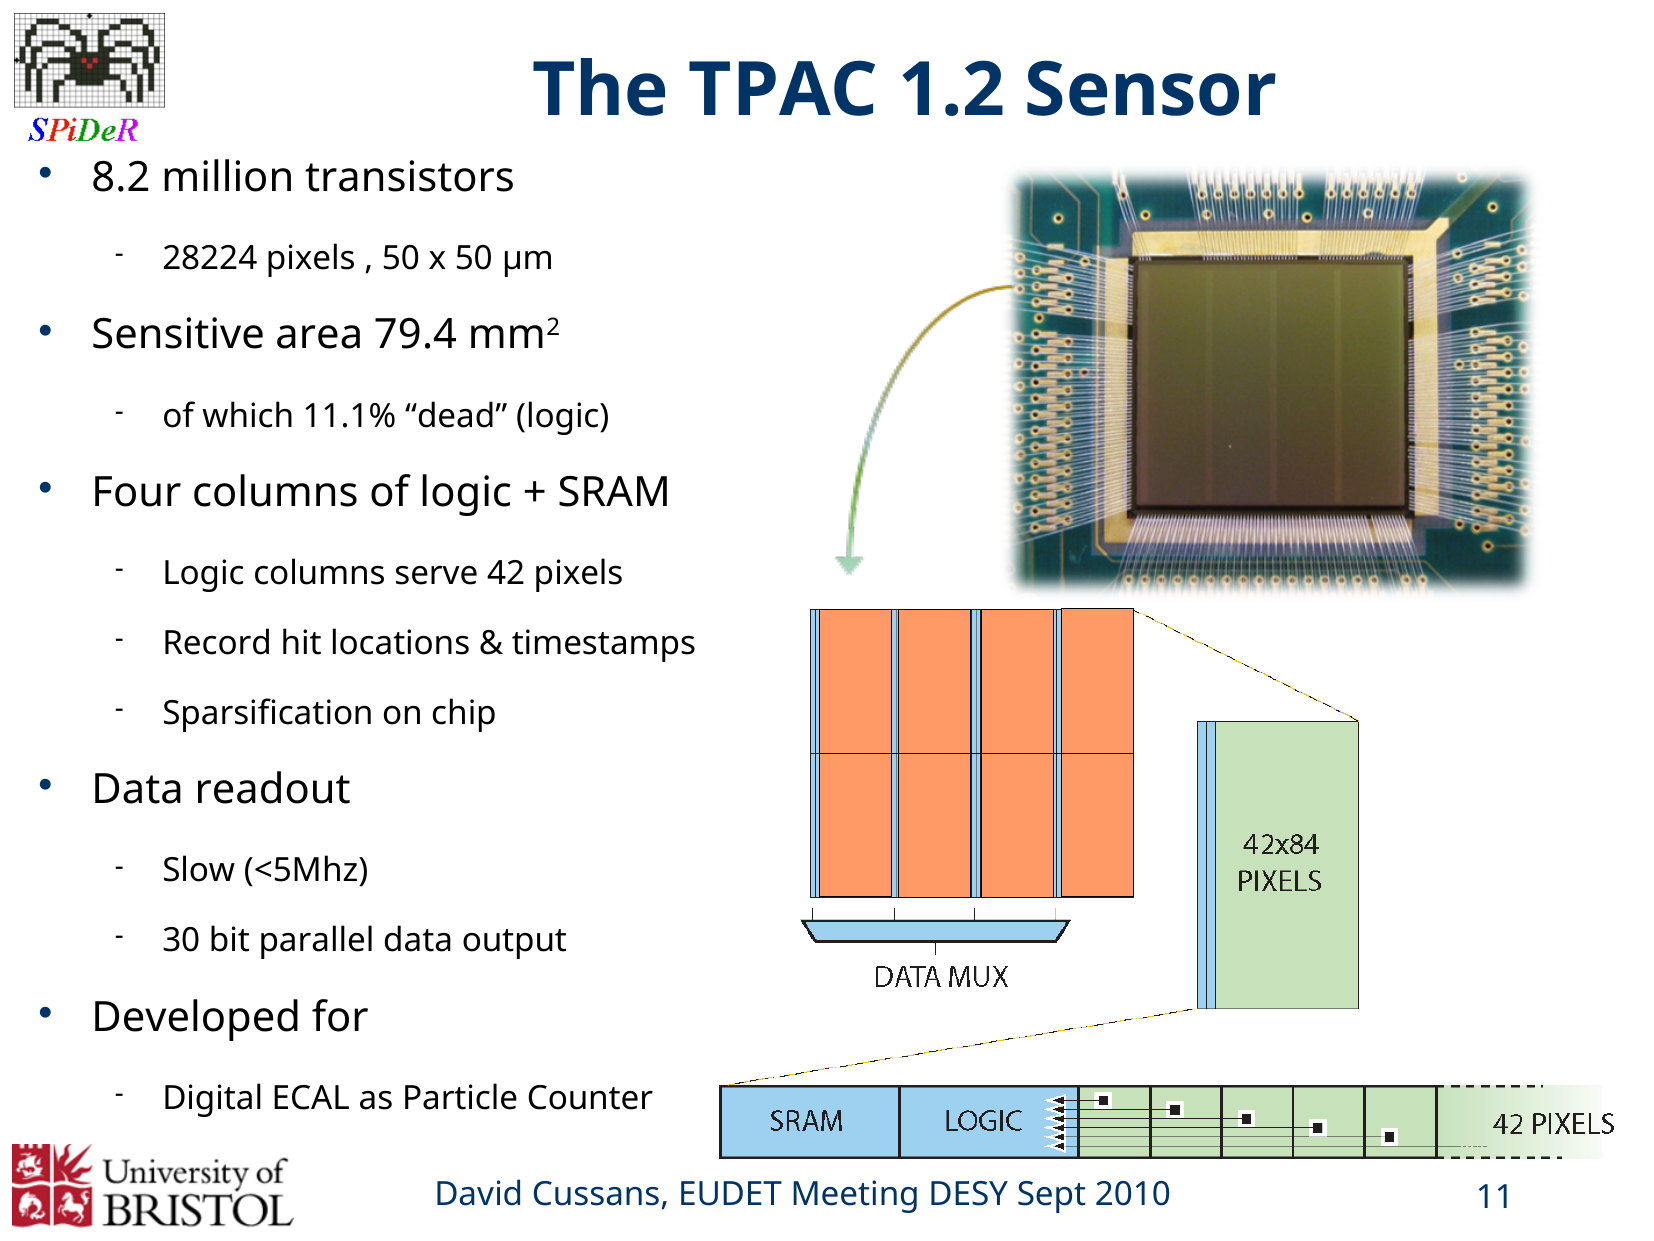

# The TPAC 1.2 Sensor
8.2 million transistors
28224 pixels , 50 x 50 µm
Sensitive area 79.4 mm2
of which 11.1% “dead” (logic)
Four columns of logic + SRAM
Logic columns serve 42 pixels
Record hit locations & timestamps
Sparsification on chip
Data readout
Slow (<5Mhz)
30 bit parallel data output
Developed for
Digital ECAL as Particle Counter